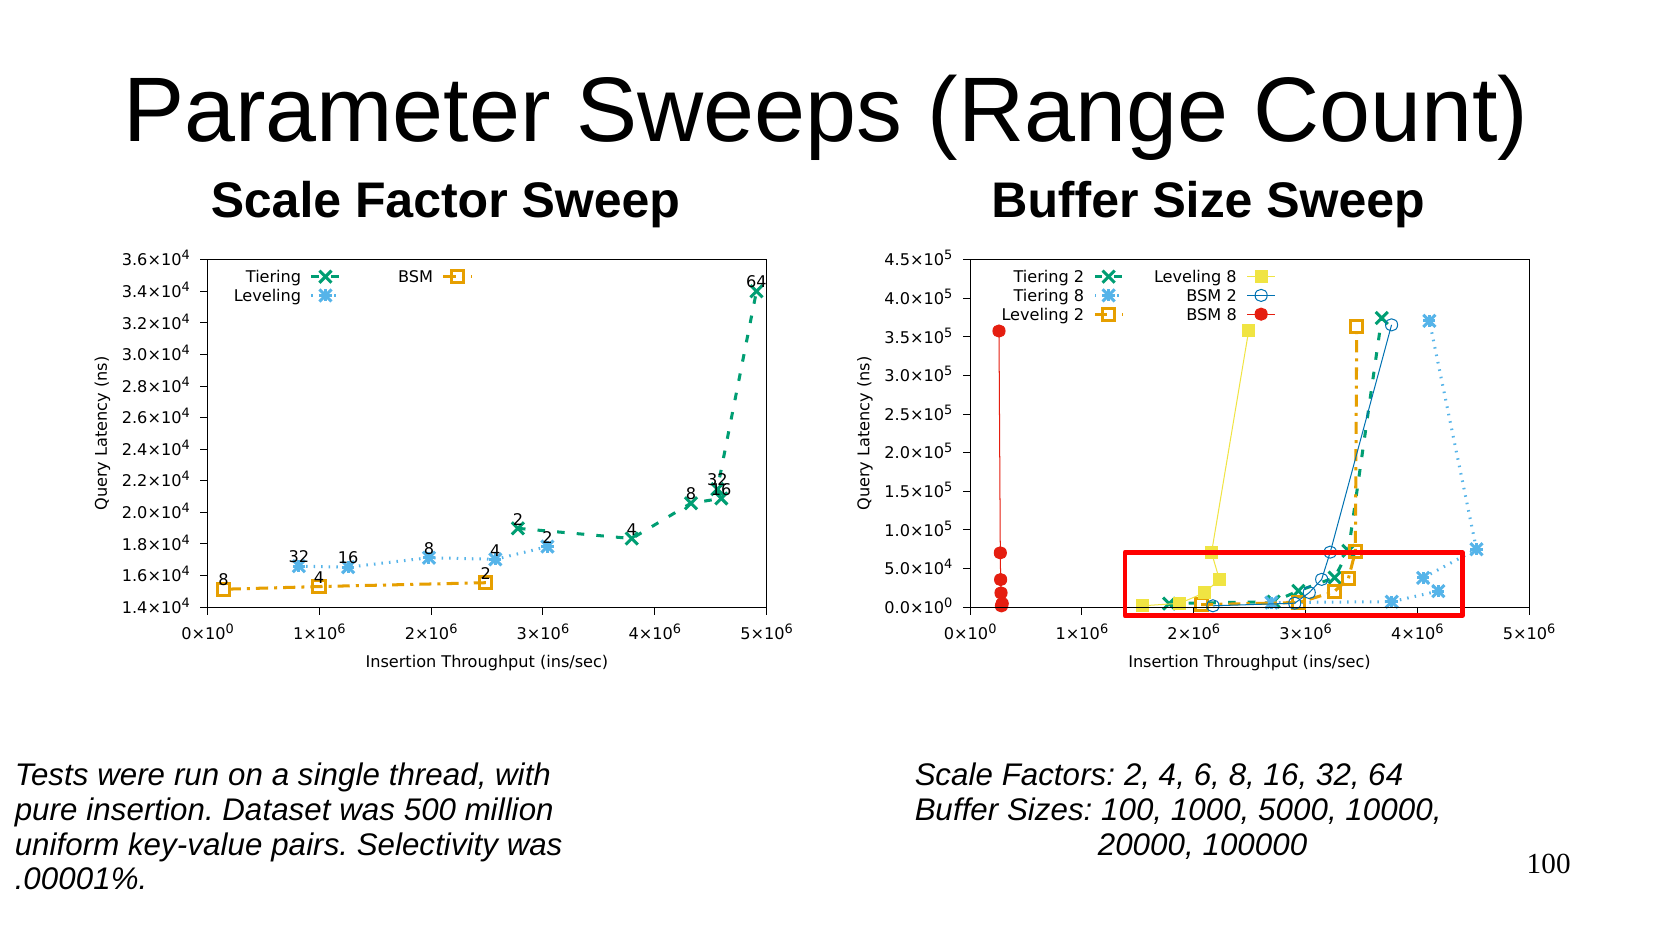

# Parameter Sweeps (Range Count)
Scale Factor Sweep
Buffer Size Sweep
Tests were run on a single thread, with
pure insertion. Dataset was 500 million
uniform key-value pairs. Selectivity was
.00001%.
Scale Factors: 2, 4, 6, 8, 16, 32, 64
Buffer Sizes: 100, 1000, 5000, 10000,
 20000, 100000
100